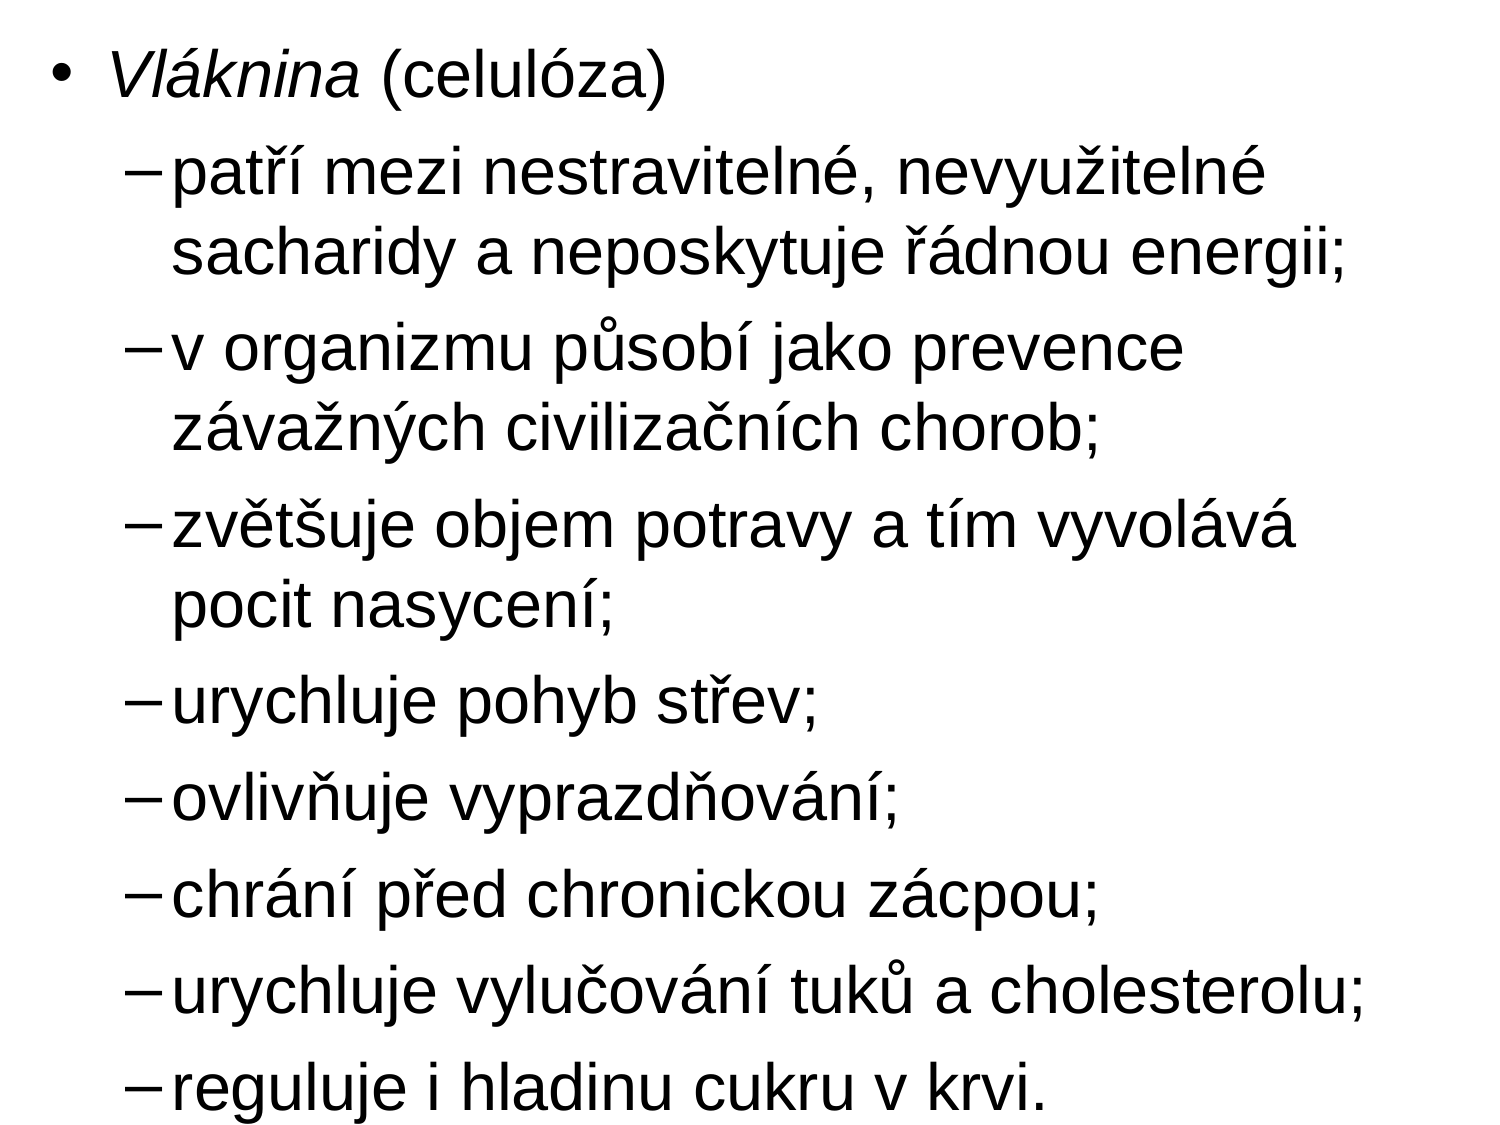

# Vláknina (celulóza)
patří mezi nestravitelné, nevyužitelné sacharidy a neposkytuje řádnou energii;
v organizmu působí jako prevence závažných civilizačních chorob;
zvětšuje objem potravy a tím vyvolává pocit nasycení;
urychluje pohyb střev;
ovlivňuje vyprazdňování;
chrání před chronickou zácpou;
urychluje vylučování tuků a cholesterolu;
reguluje i hladinu cukru v krvi.